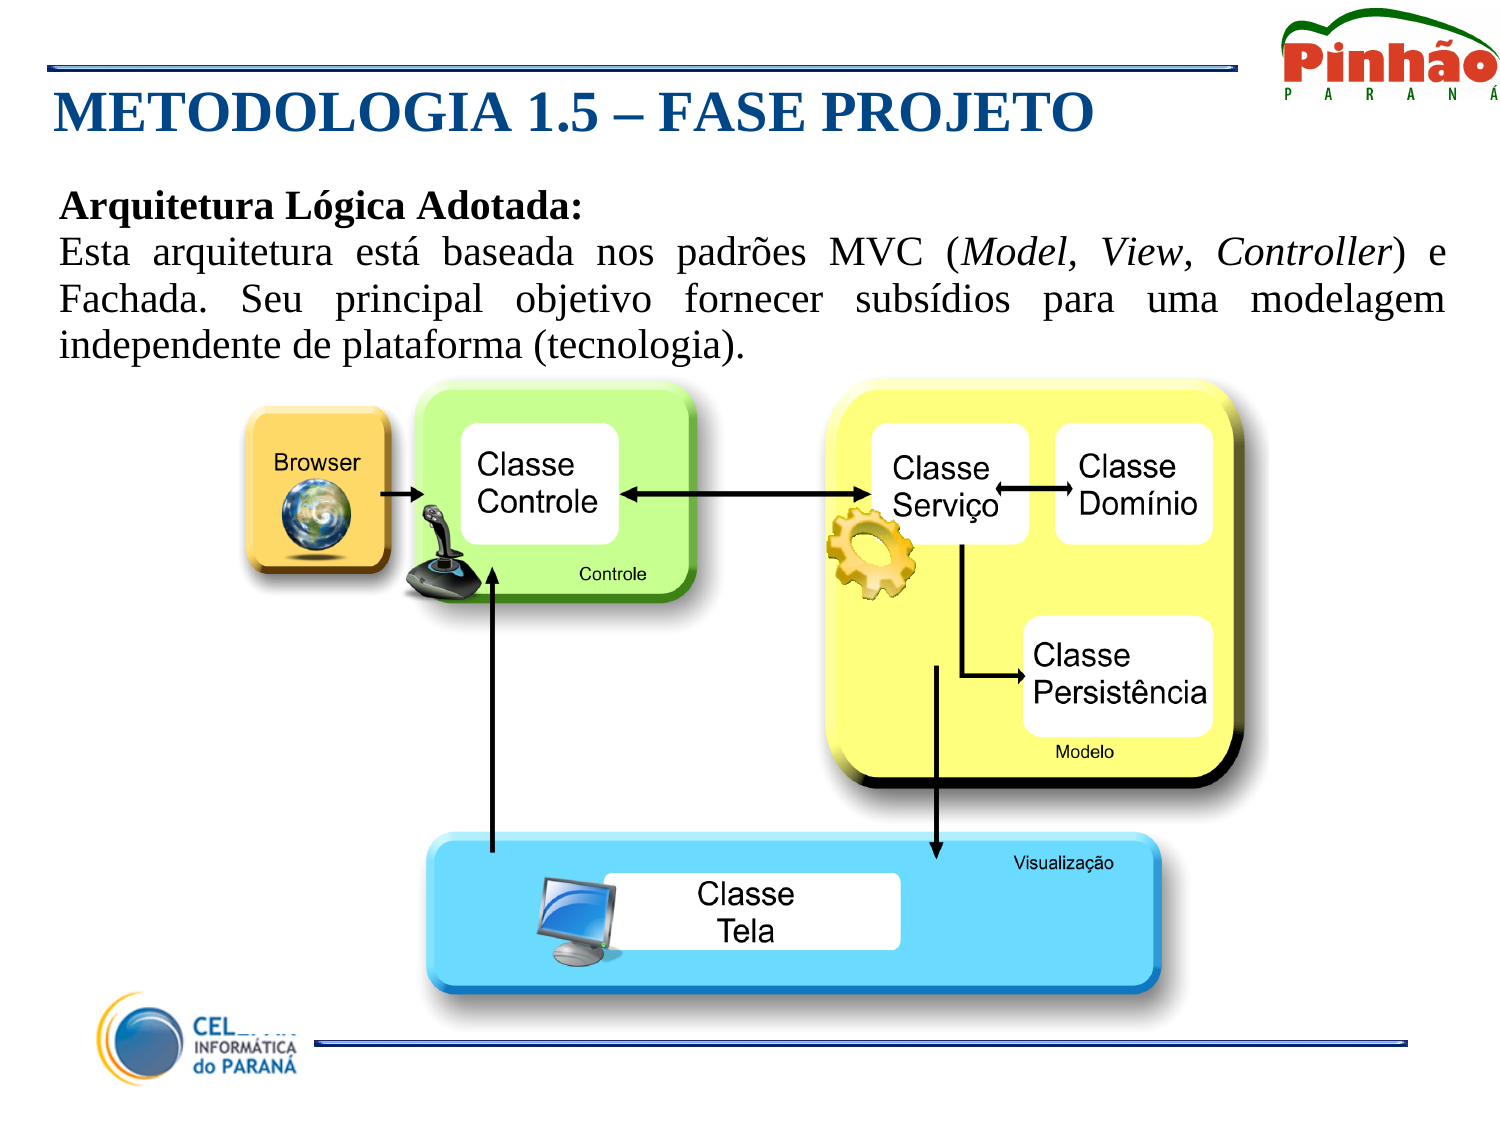

METODOLOGIA 1.5 – FASE PROJETO
Arquitetura Lógica Adotada:
Esta arquitetura está baseada nos padrões MVC (Model, View, Controller) e Fachada. Seu principal objetivo fornecer subsídios para uma modelagem independente de plataforma (tecnologia).